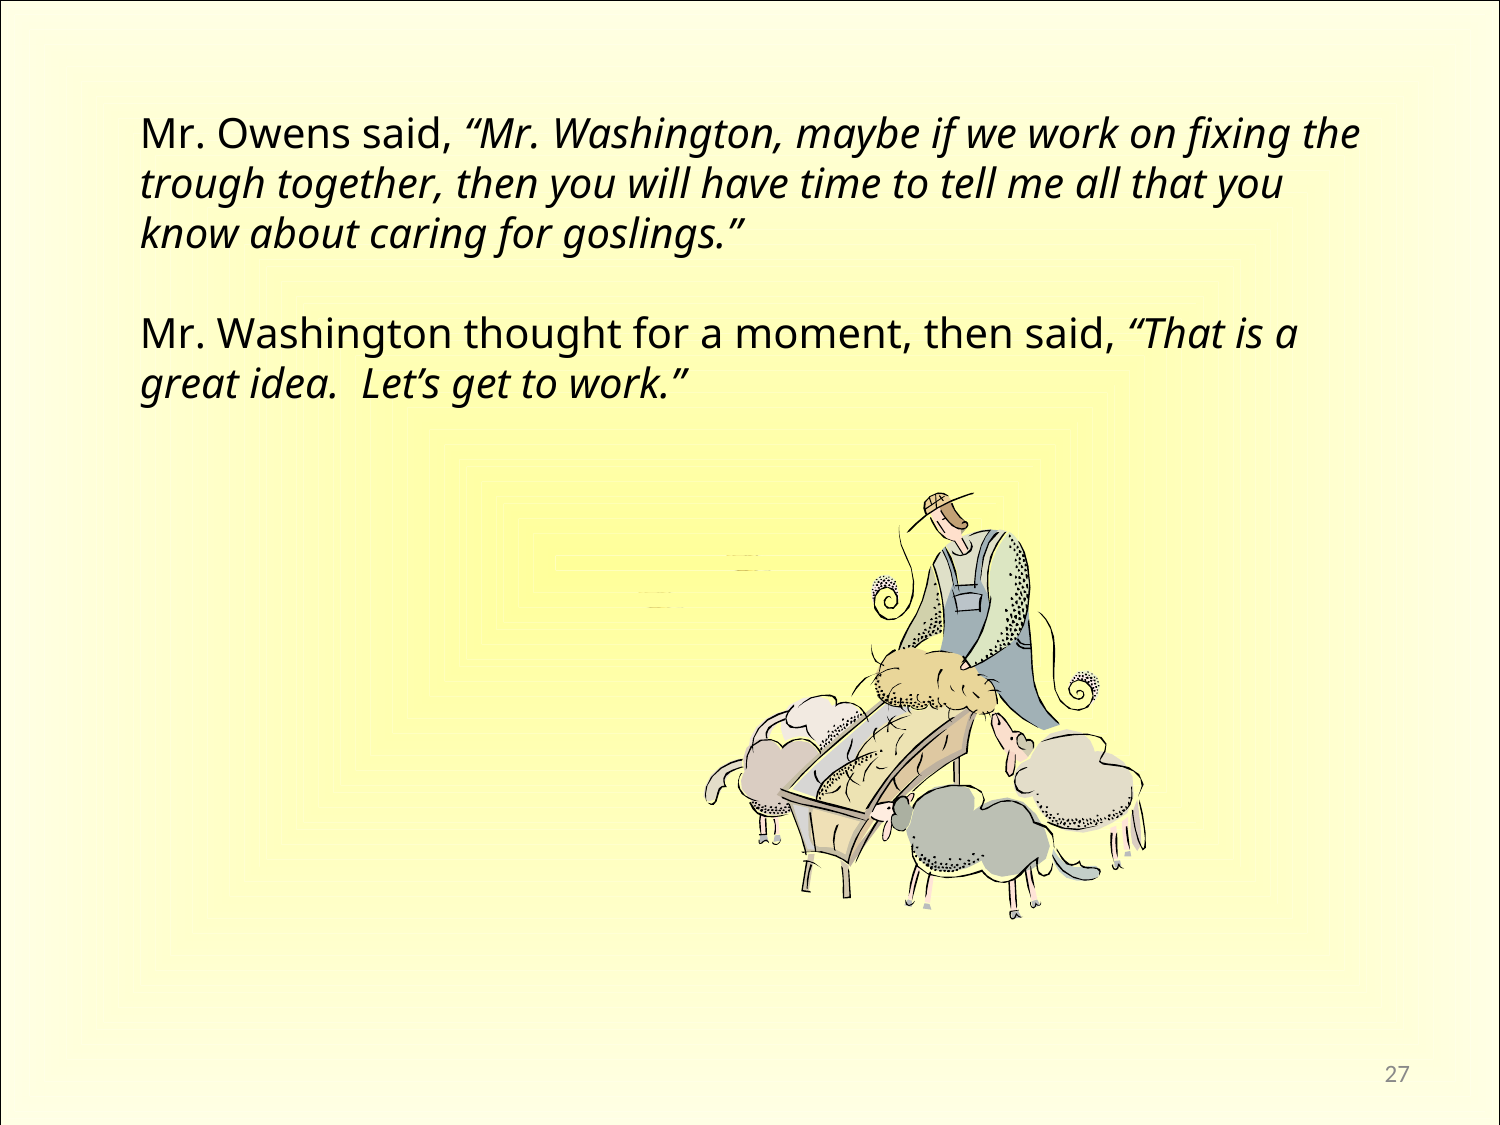

Mr. Owens said, “Mr. Washington, maybe if we work on fixing the trough together, then you will have time to tell me all that you know about caring for goslings.”
Mr. Washington thought for a moment, then said, “That is a great idea. Let’s get to work.”